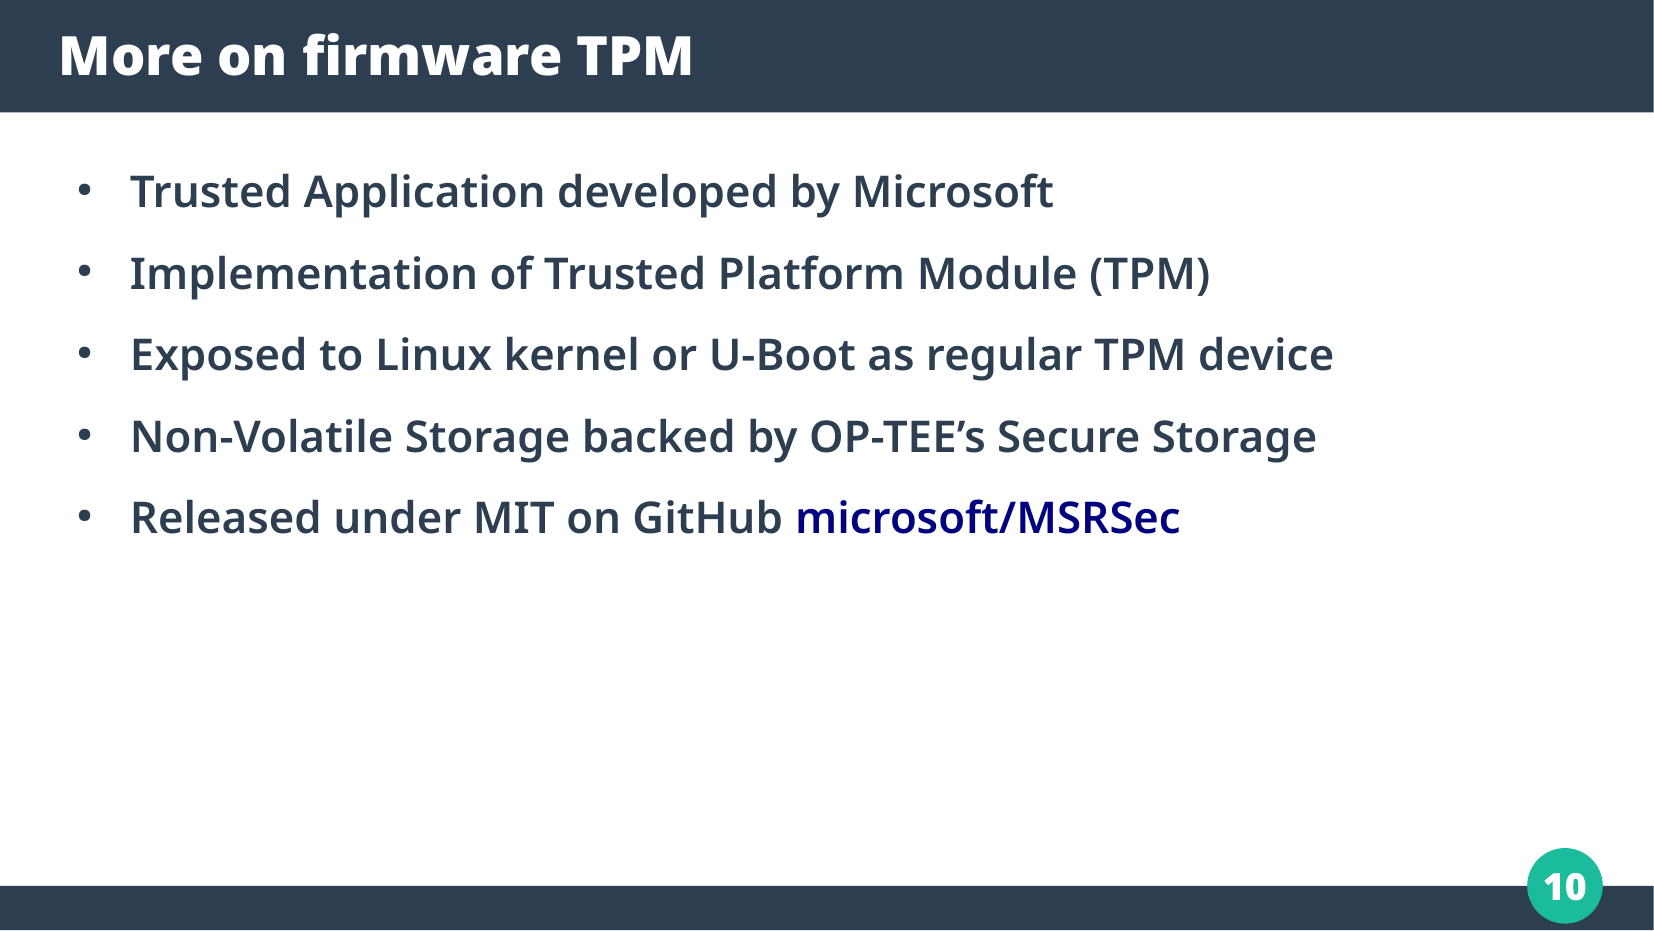

# More on firmware TPM
Trusted Application developed by Microsoft
Implementation of Trusted Platform Module (TPM)
Exposed to Linux kernel or U-Boot as regular TPM device
Non-Volatile Storage backed by OP-TEE’s Secure Storage
Released under MIT on GitHub microsoft/MSRSec